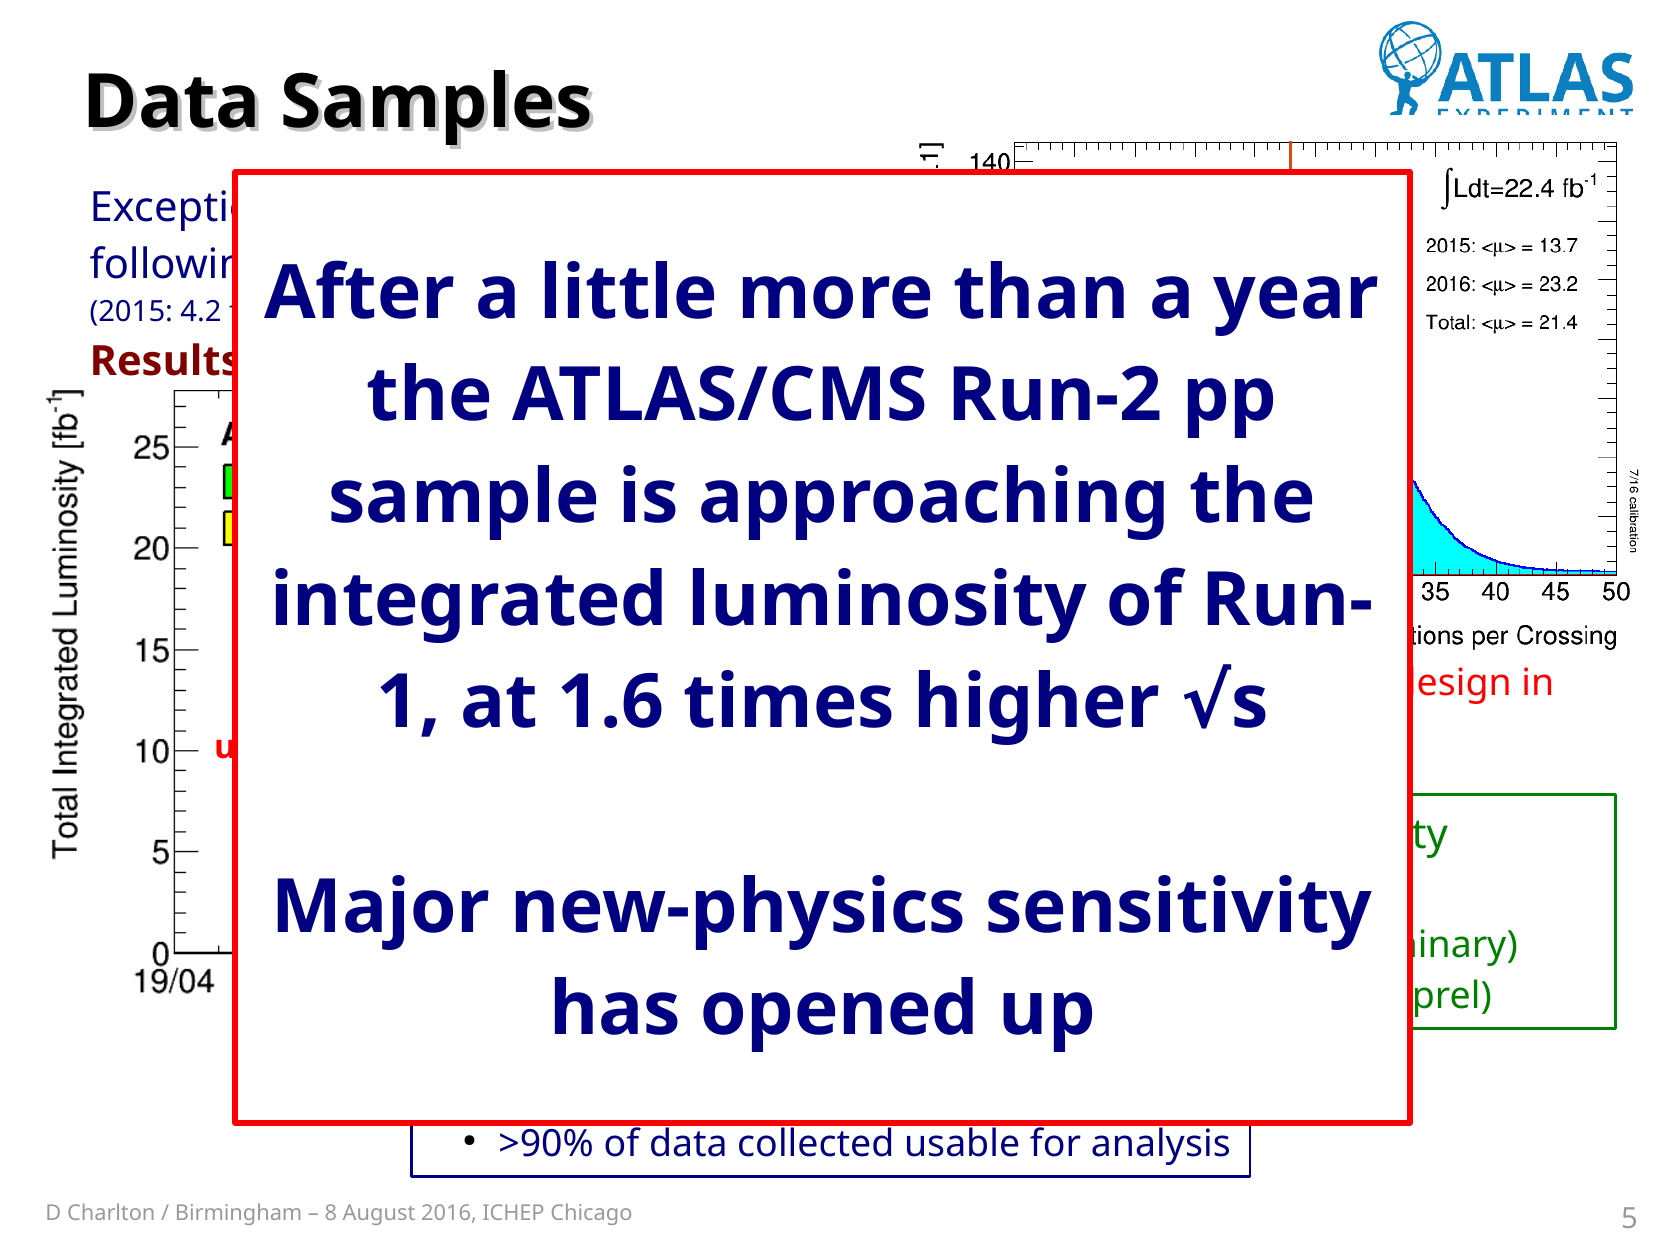

# Data Samples
Exceptional LHC performance in 2016 following 13 TeV commissioning in 2015 (2015: 4.2 fb-1 delivered, 3.9 fb-1 collected)
Results reported with 3-15 fb-1
After a little more than a year
the ATLAS/CMS Run-2 pp sample is approaching the integrated luminosity of Run-1, at 1.6 times higher √s
Major new-physics sensitivity has opened up
design peak µ=23
Pileup often above LHC design in 2016
ICHEP analyses use data up to mid July
Luminosity uncertainty
	±2.1% (2015)
	±3.7% (2016, preliminary)
	±2.9% (2015+2016, prel)
Data quality in 2016:
>90% of data collected usable for analysis